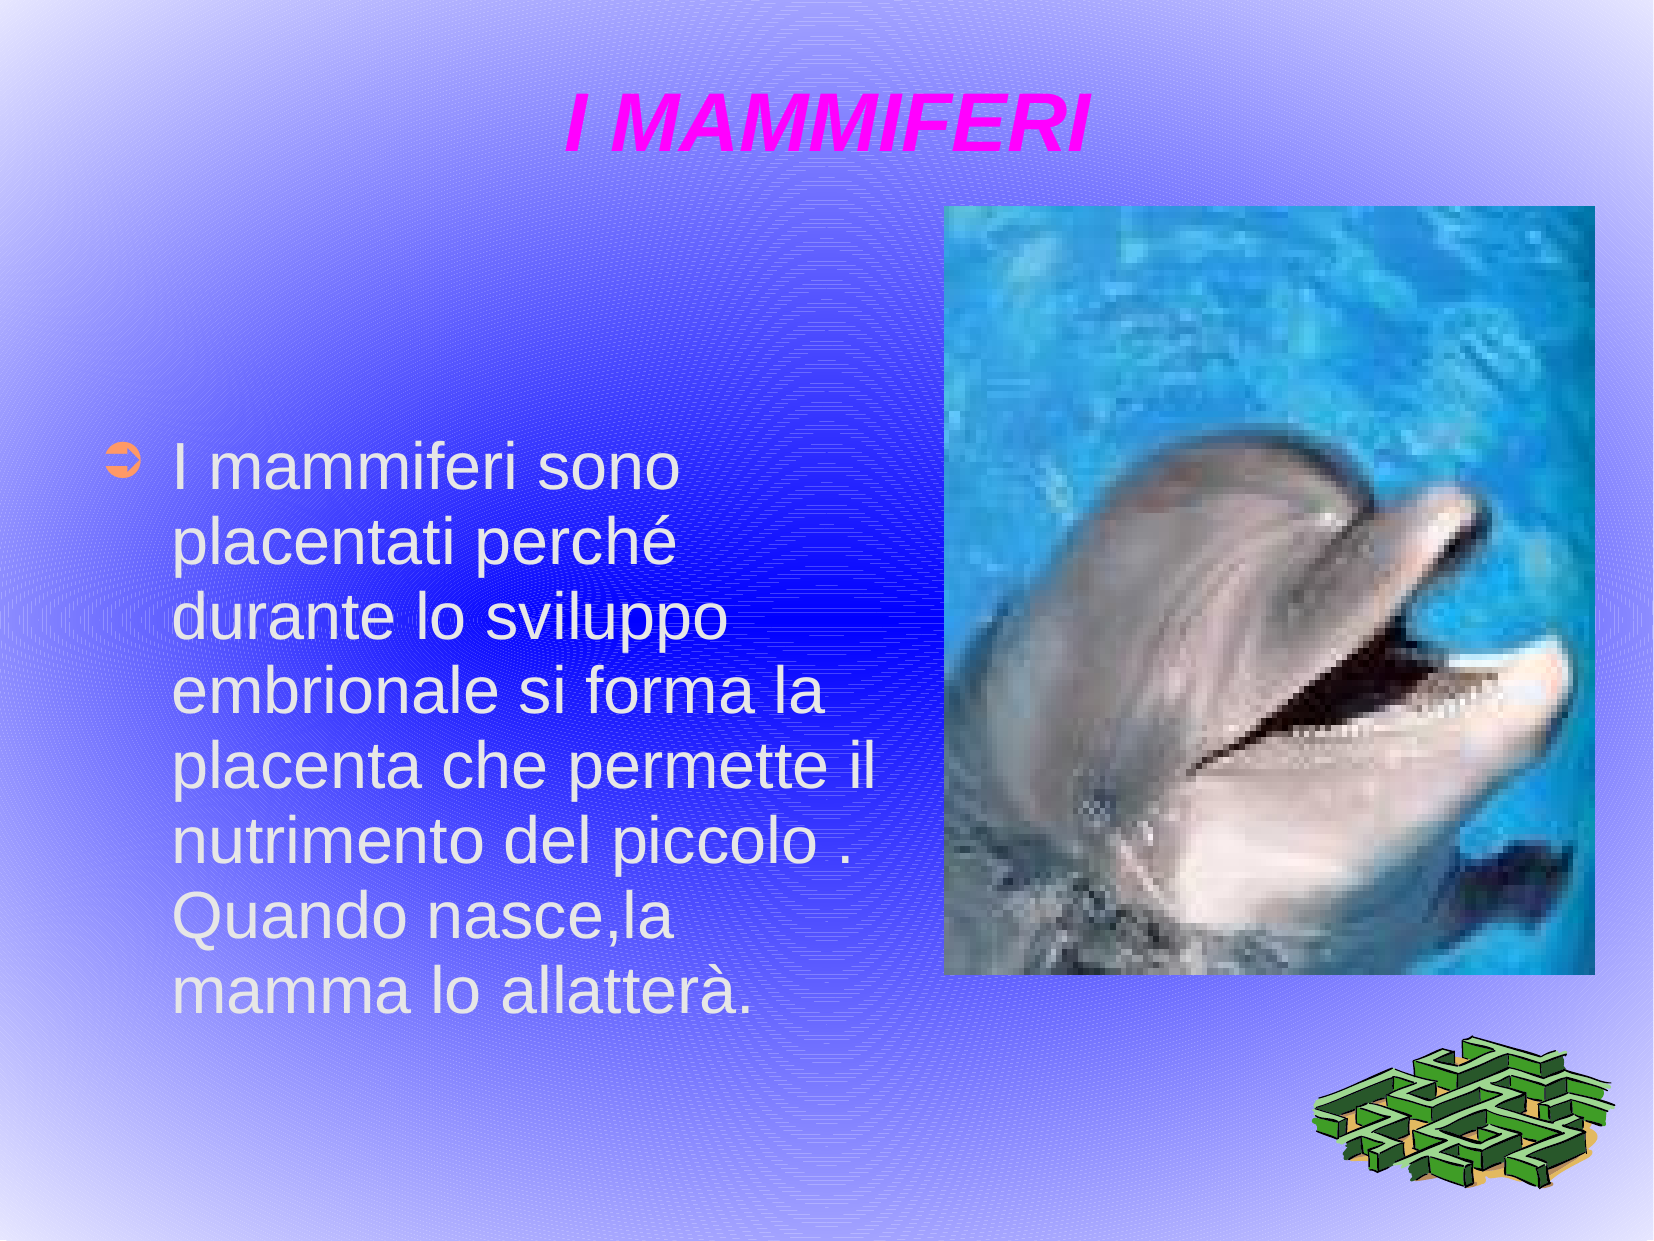

# I MAMMIFERI
I mammiferi sono placentati perché durante lo sviluppo embrionale si forma la placenta che permette il nutrimento del piccolo . Quando nasce,la mamma lo allatterà.